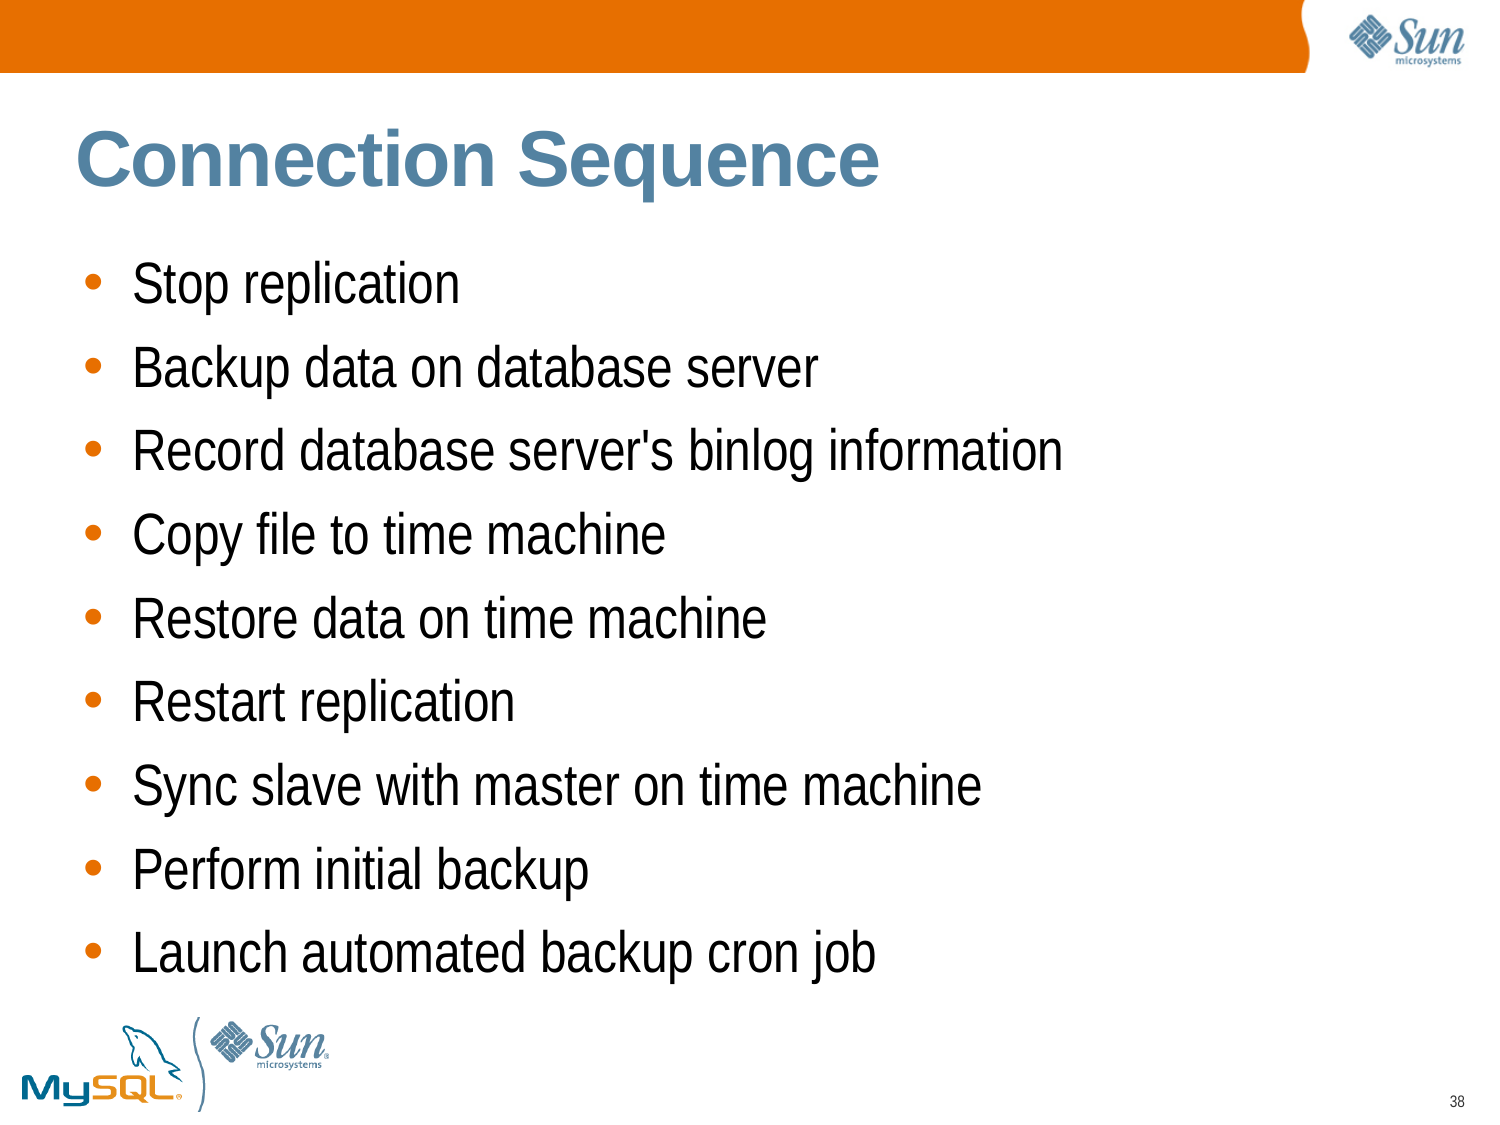

# Connection Sequence
Stop replication
Backup data on database server
Record database server's binlog information
Copy file to time machine
Restore data on time machine
Restart replication
Sync slave with master on time machine
Perform initial backup
Launch automated backup cron job